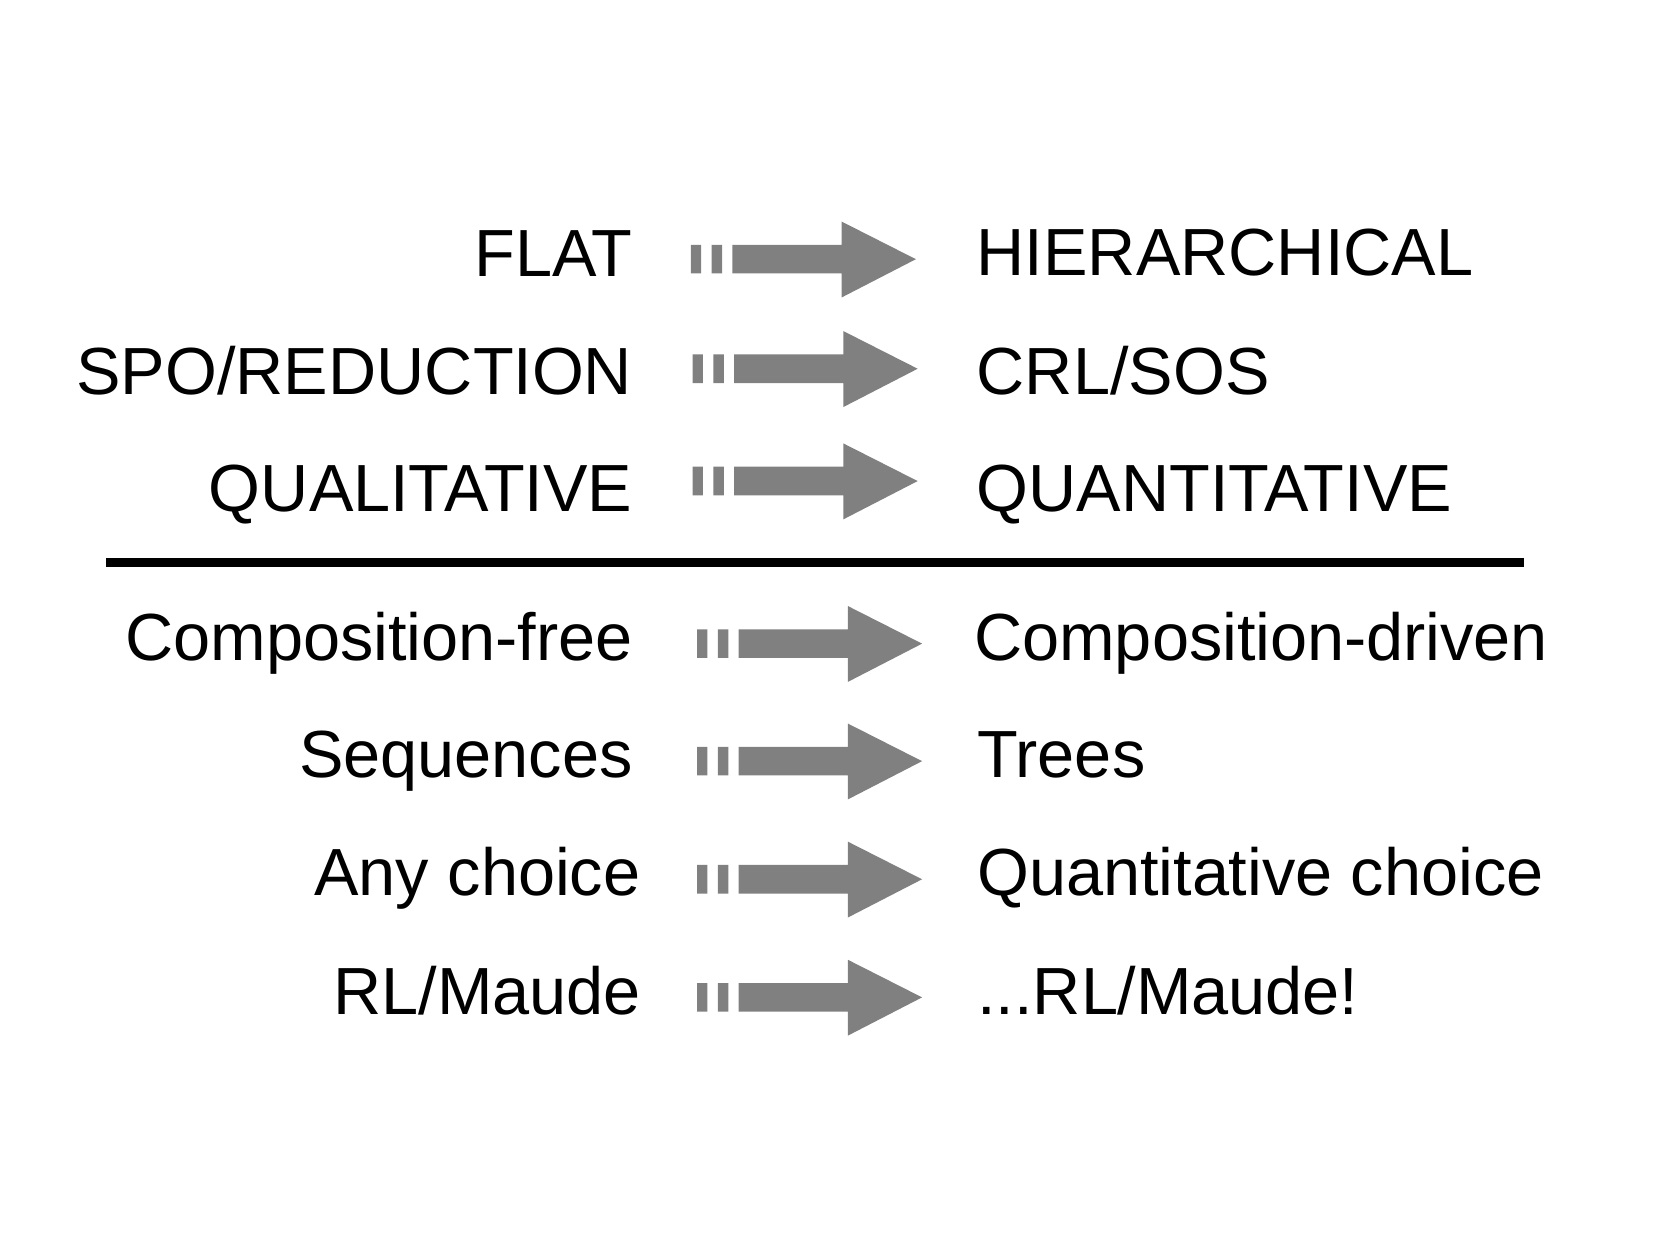

HIERARCHICAL
FLAT
SPO/REDUCTION
CRL/SOS
QUALITATIVE
QUANTITATIVE
Composition-free
Composition-driven
Sequences
Trees
Any choice
Quantitative choice
...RL/Maude!
RL/Maude